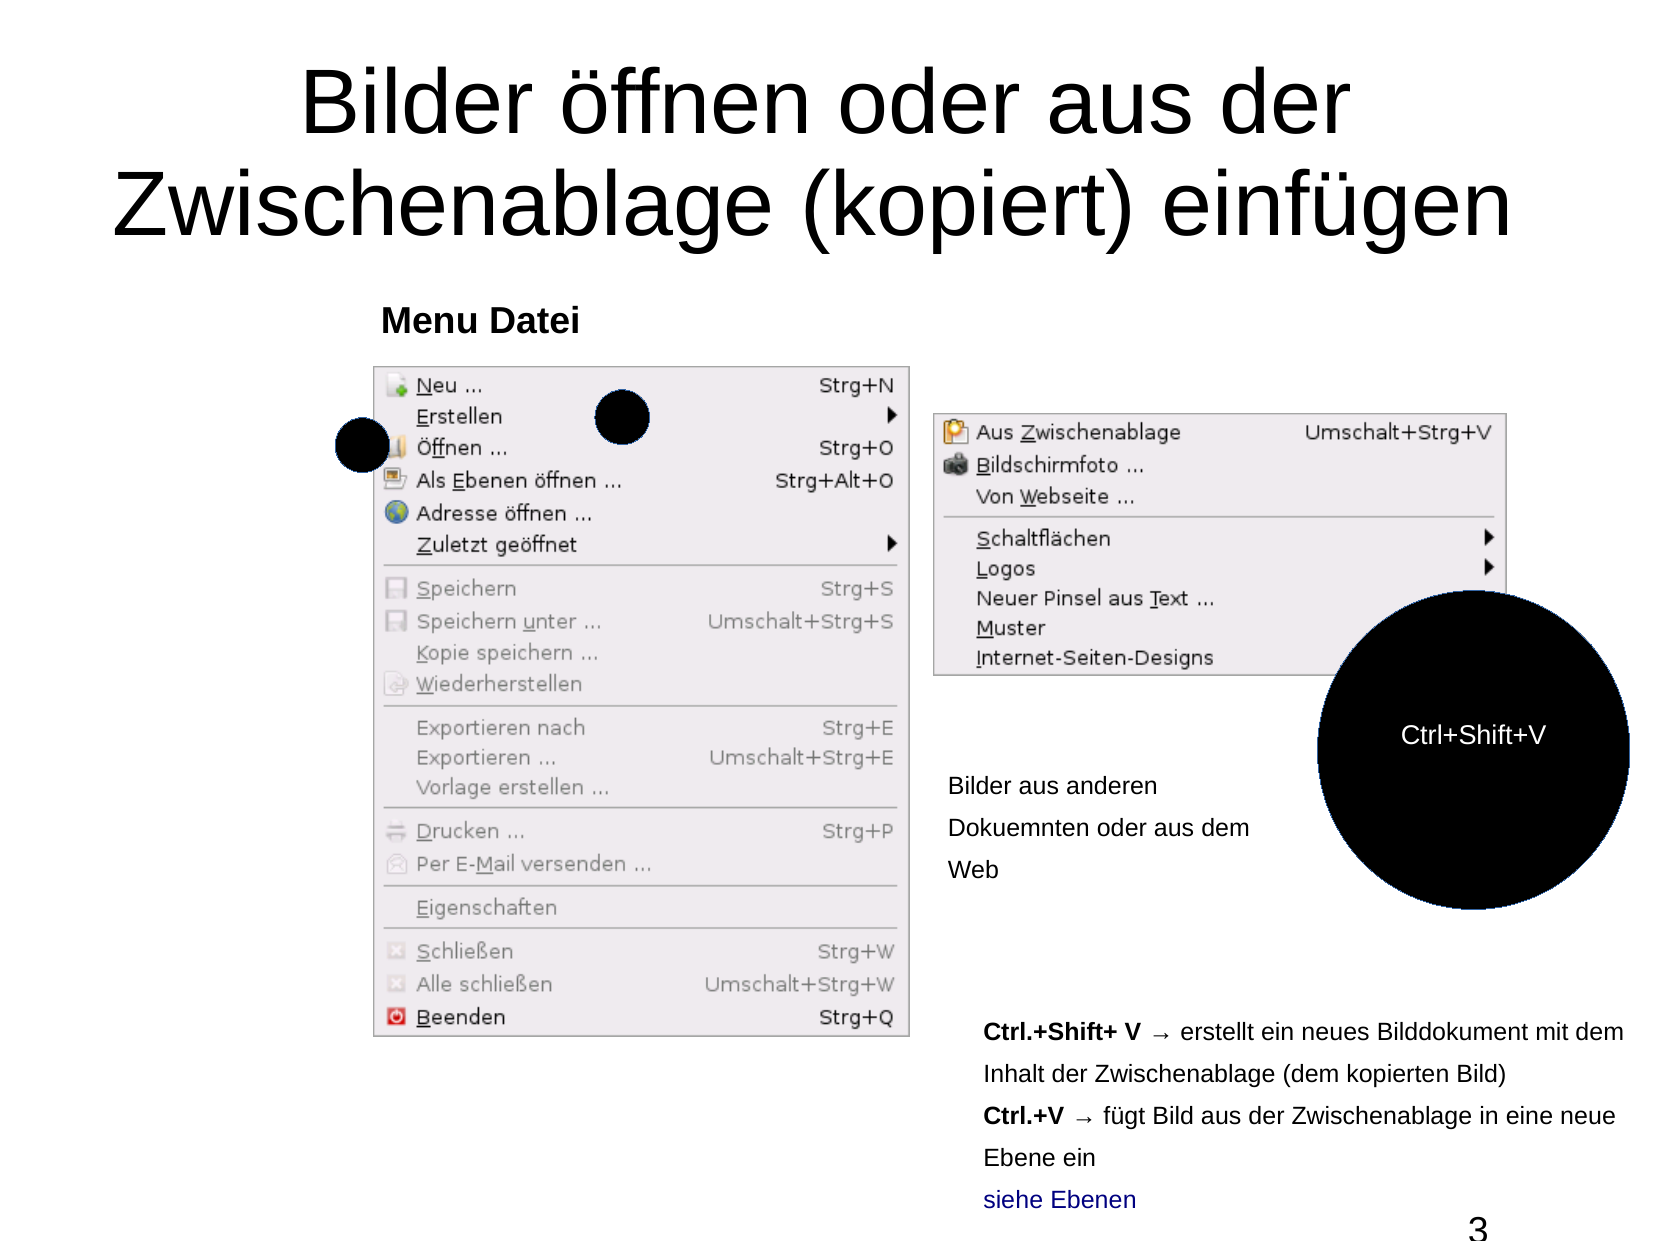

# Bilder öffnen oder aus der Zwischenablage (kopiert) einfügen
Menu Datei
Ctrl+Shift+V
Bilder aus anderen Dokuemnten oder aus dem Web
Ctrl.+Shift+ V → erstellt ein neues Bilddokument mit dem Inhalt der Zwischenablage (dem kopierten Bild)
Ctrl.+V → fügt Bild aus der Zwischenablage in eine neue Ebene ein
siehe Ebenen